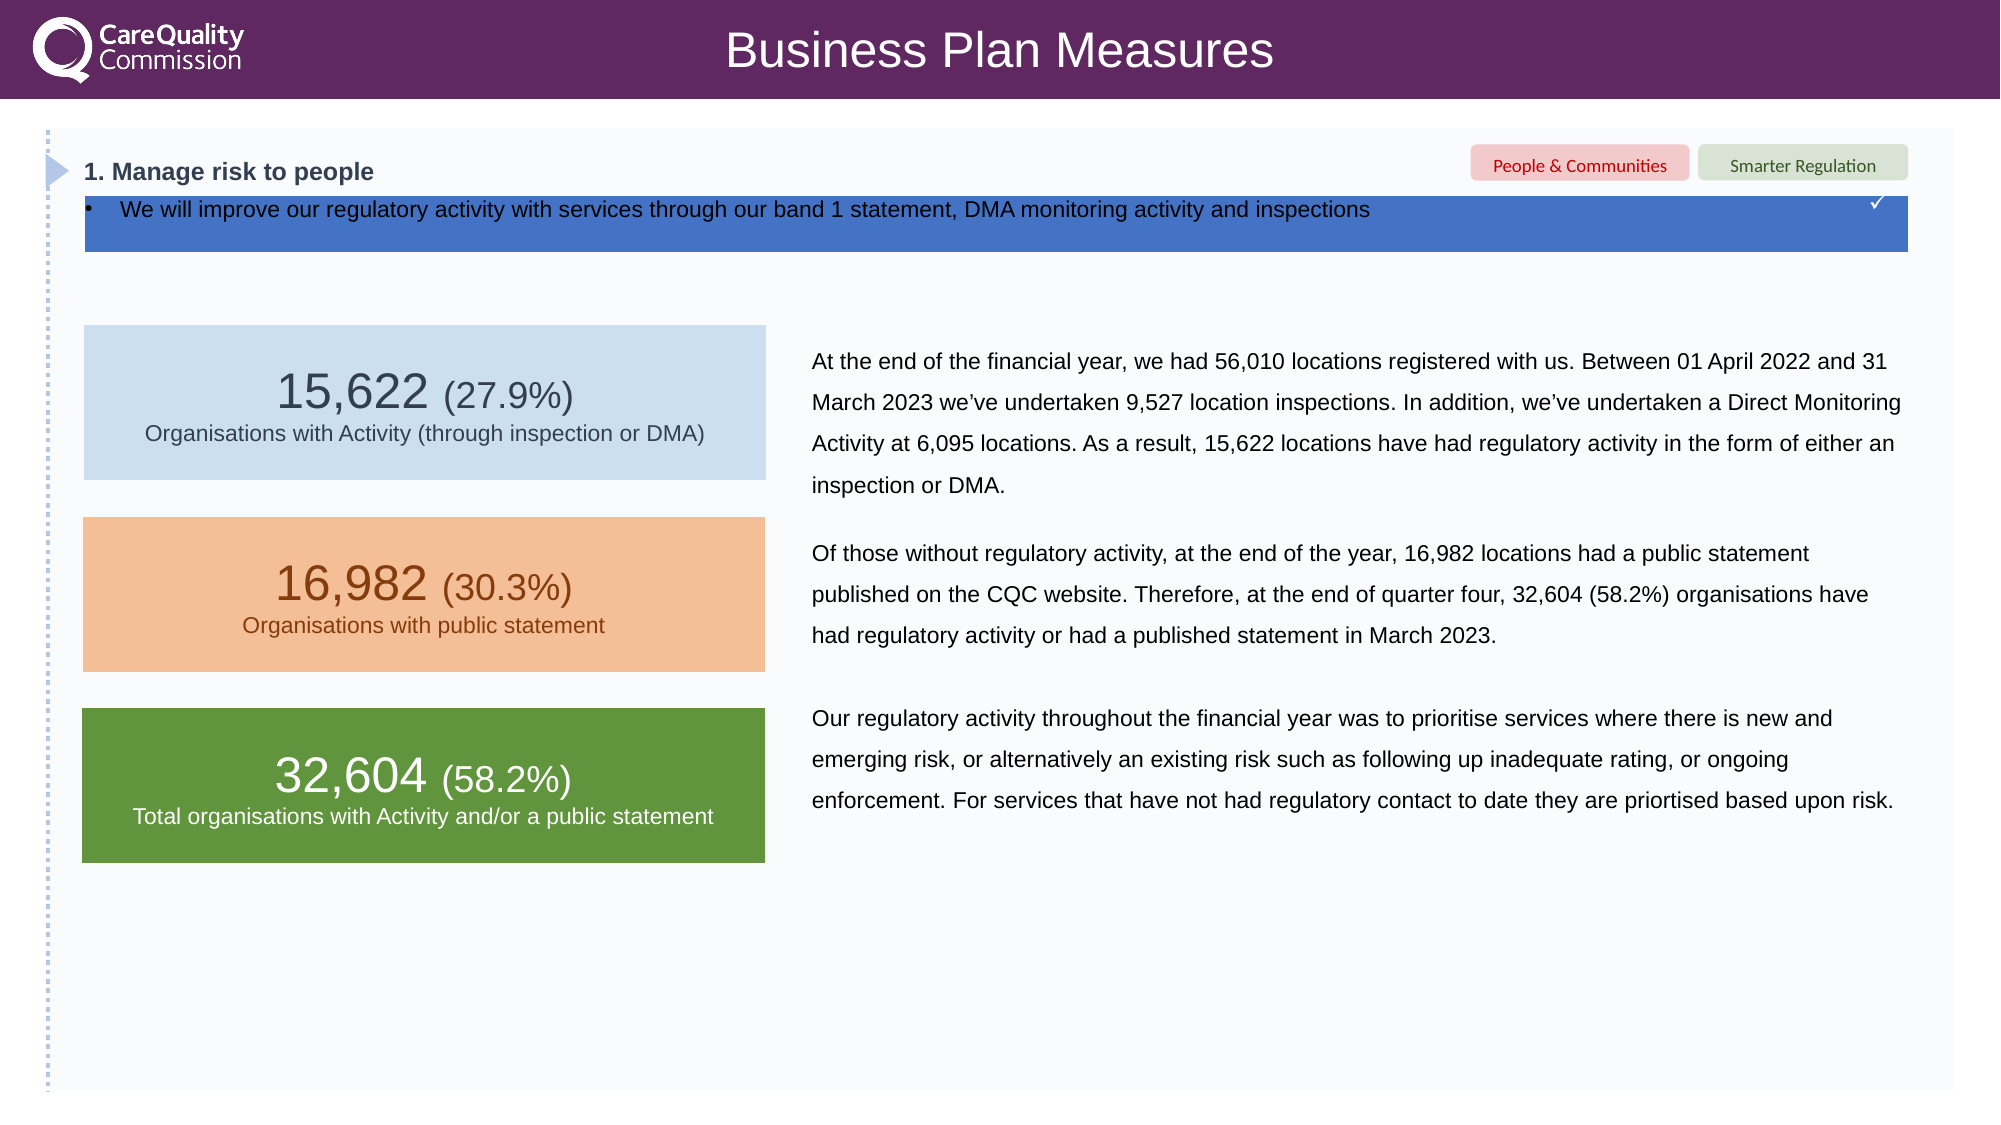

Business Plan Measures
Smarter Regulation
People & Communities
1. Manage risk to people
| We will improve our regulatory activity with services through our band 1 statement, DMA monitoring activity and inspections |  |
| --- | --- |
15,622 (27.9%)
Organisations with Activity (through inspection or DMA)
At the end of the financial year, we had 56,010 locations registered with us. Between 01 April 2022 and 31 March 2023 we’ve undertaken 9,527 location inspections. In addition, we’ve undertaken a Direct Monitoring Activity at 6,095 locations. As a result, 15,622 locations have had regulatory activity in the form of either an inspection or DMA.
Of those without regulatory activity, at the end of the year, 16,982 locations had a public statement published on the CQC website. Therefore, at the end of quarter four, 32,604 (58.2%) organisations have had regulatory activity or had a published statement in March 2023.
Our regulatory activity throughout the financial year was to prioritise services where there is new and emerging risk, or alternatively an existing risk such as following up inadequate rating, or ongoing enforcement. For services that have not had regulatory contact to date they are priortised based upon risk.
16,982 (30.3%)
Organisations with public statement
32,604 (58.2%)
Total organisations with Activity and/or a public statement